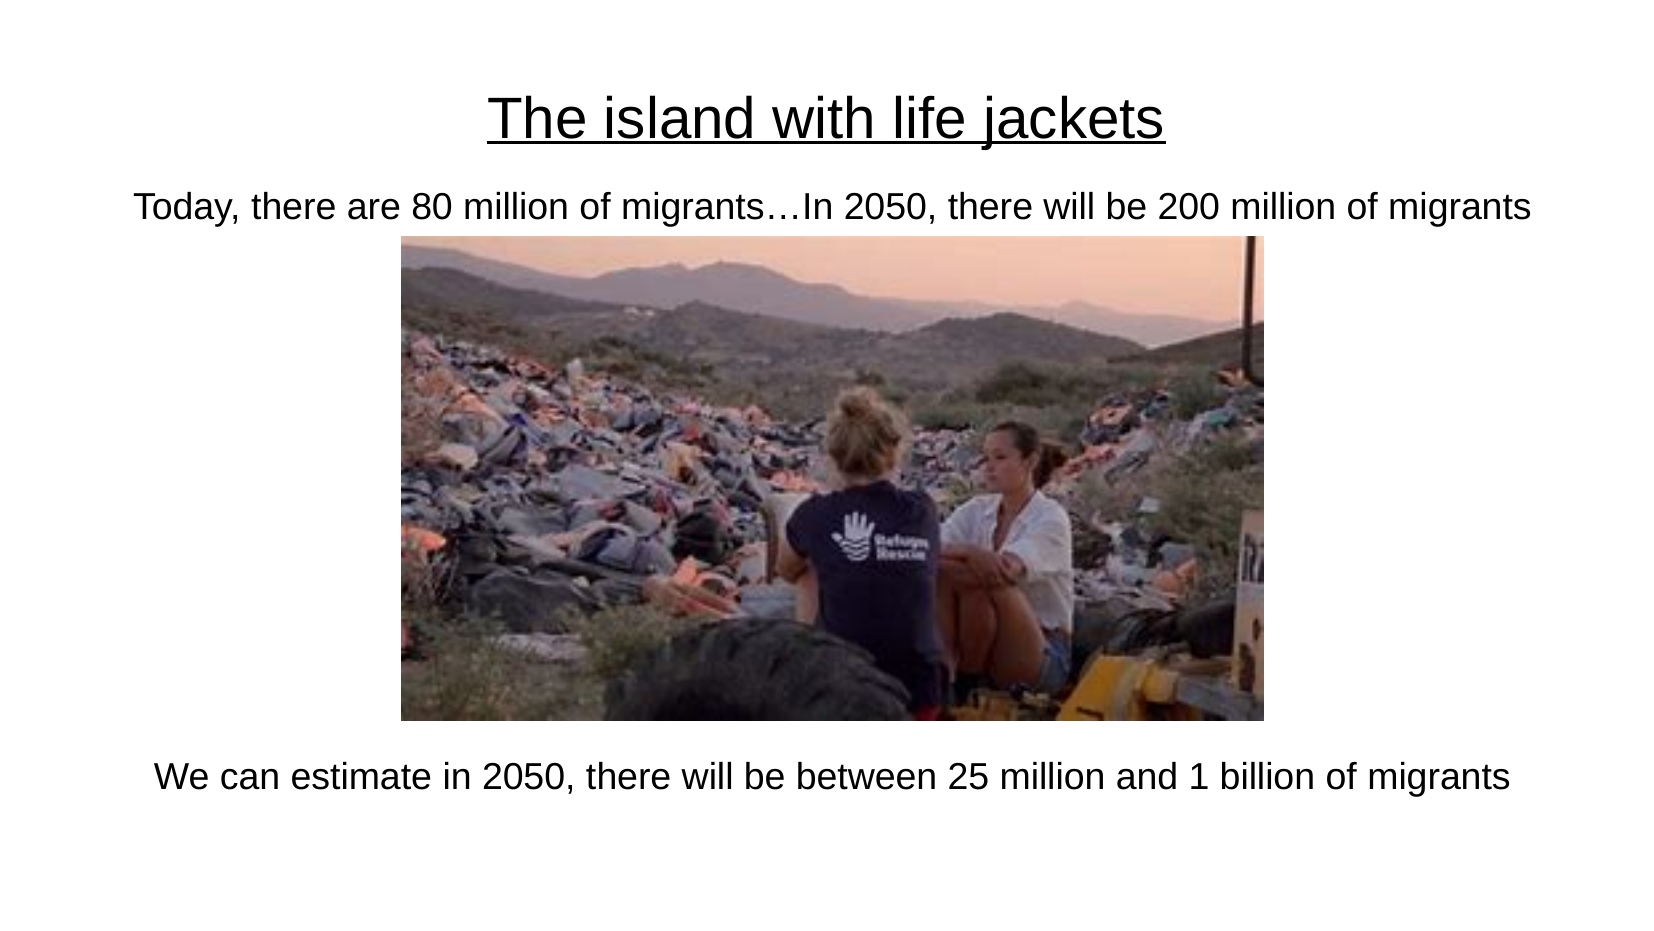

# The island with life jackets
Today, there are 80 million of migrants…In 2050, there will be 200 million of migrants
We can estimate in 2050, there will be between 25 million and 1 billion of migrants